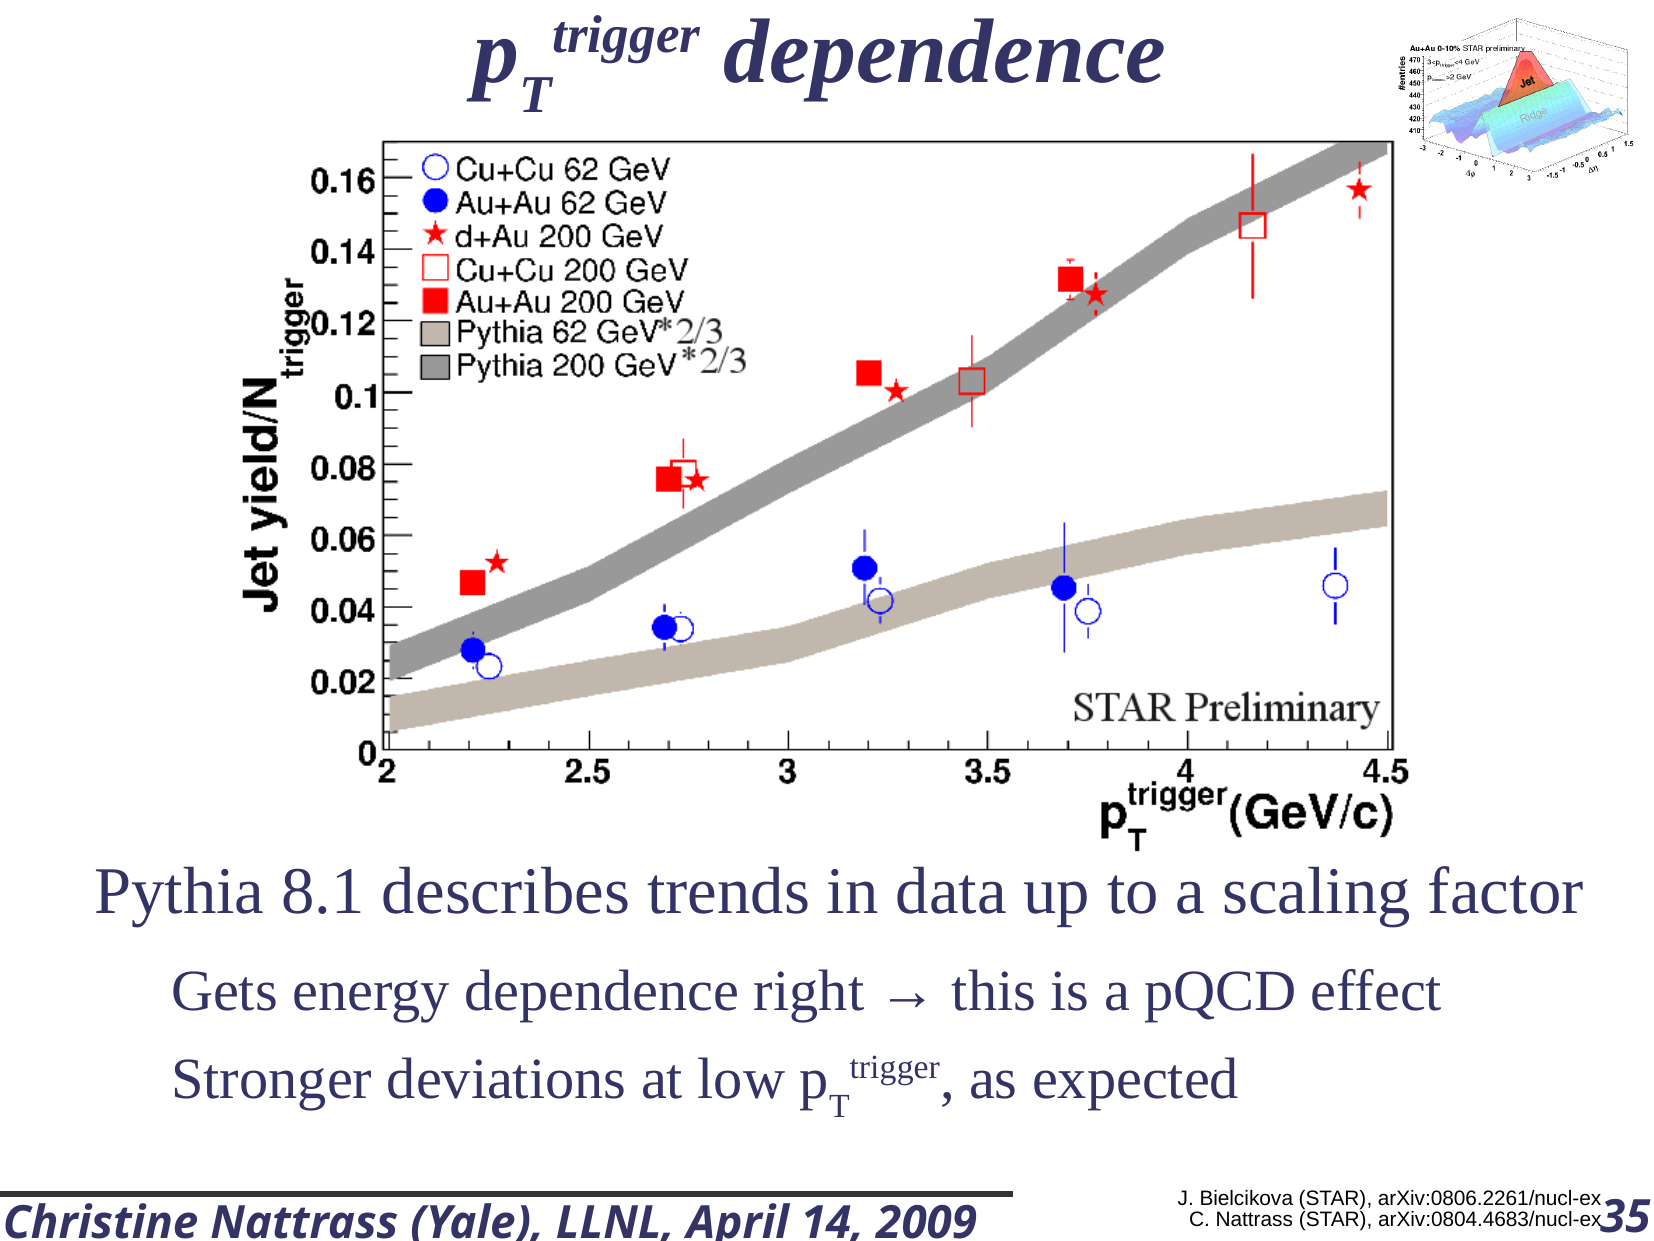

# pTtrigger dependence
Pythia 8.1 describes trends in data up to a scaling factor
Gets energy dependence right → this is a pQCD effect
Stronger deviations at low pTtrigger, as expected
J. Bielcikova (STAR), arXiv:0806.2261/nucl-ex
C. Nattrass (STAR), arXiv:0804.4683/nucl-ex